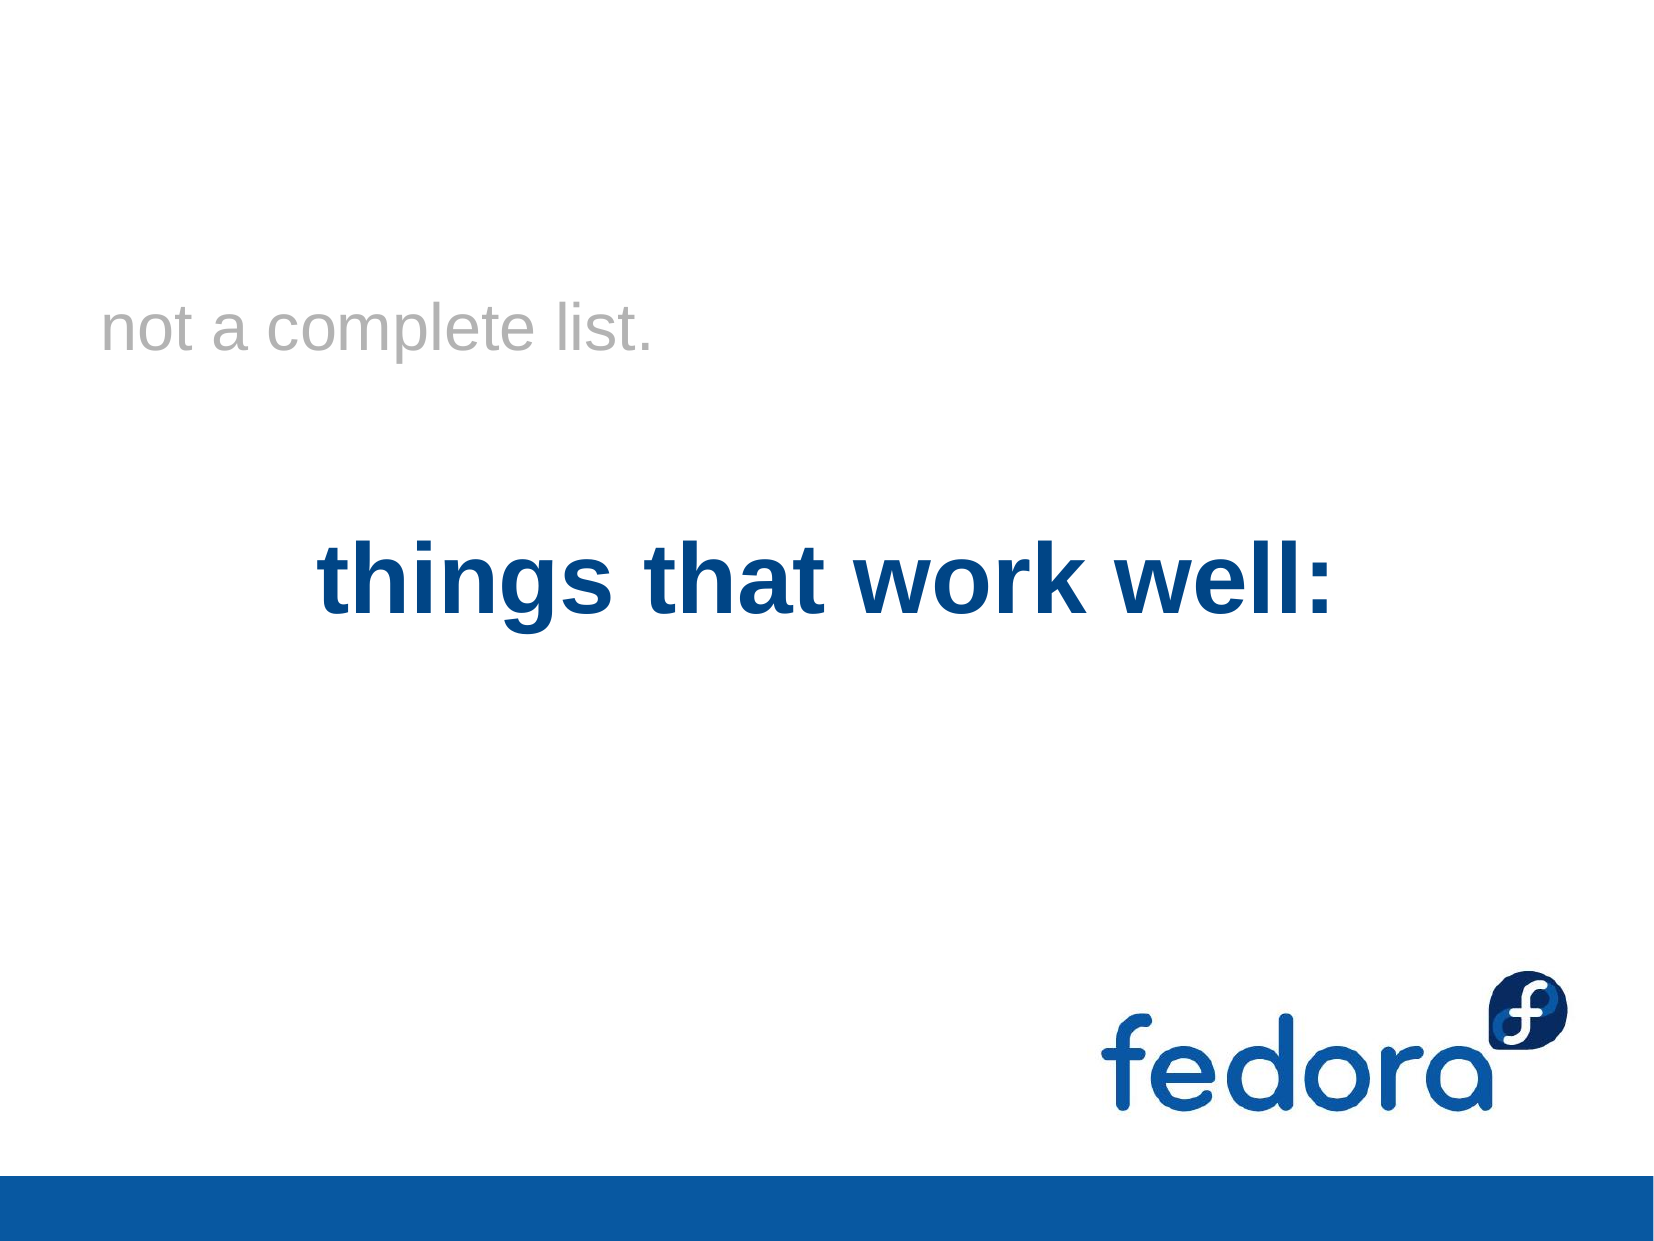

# things that work well:
not a complete list.